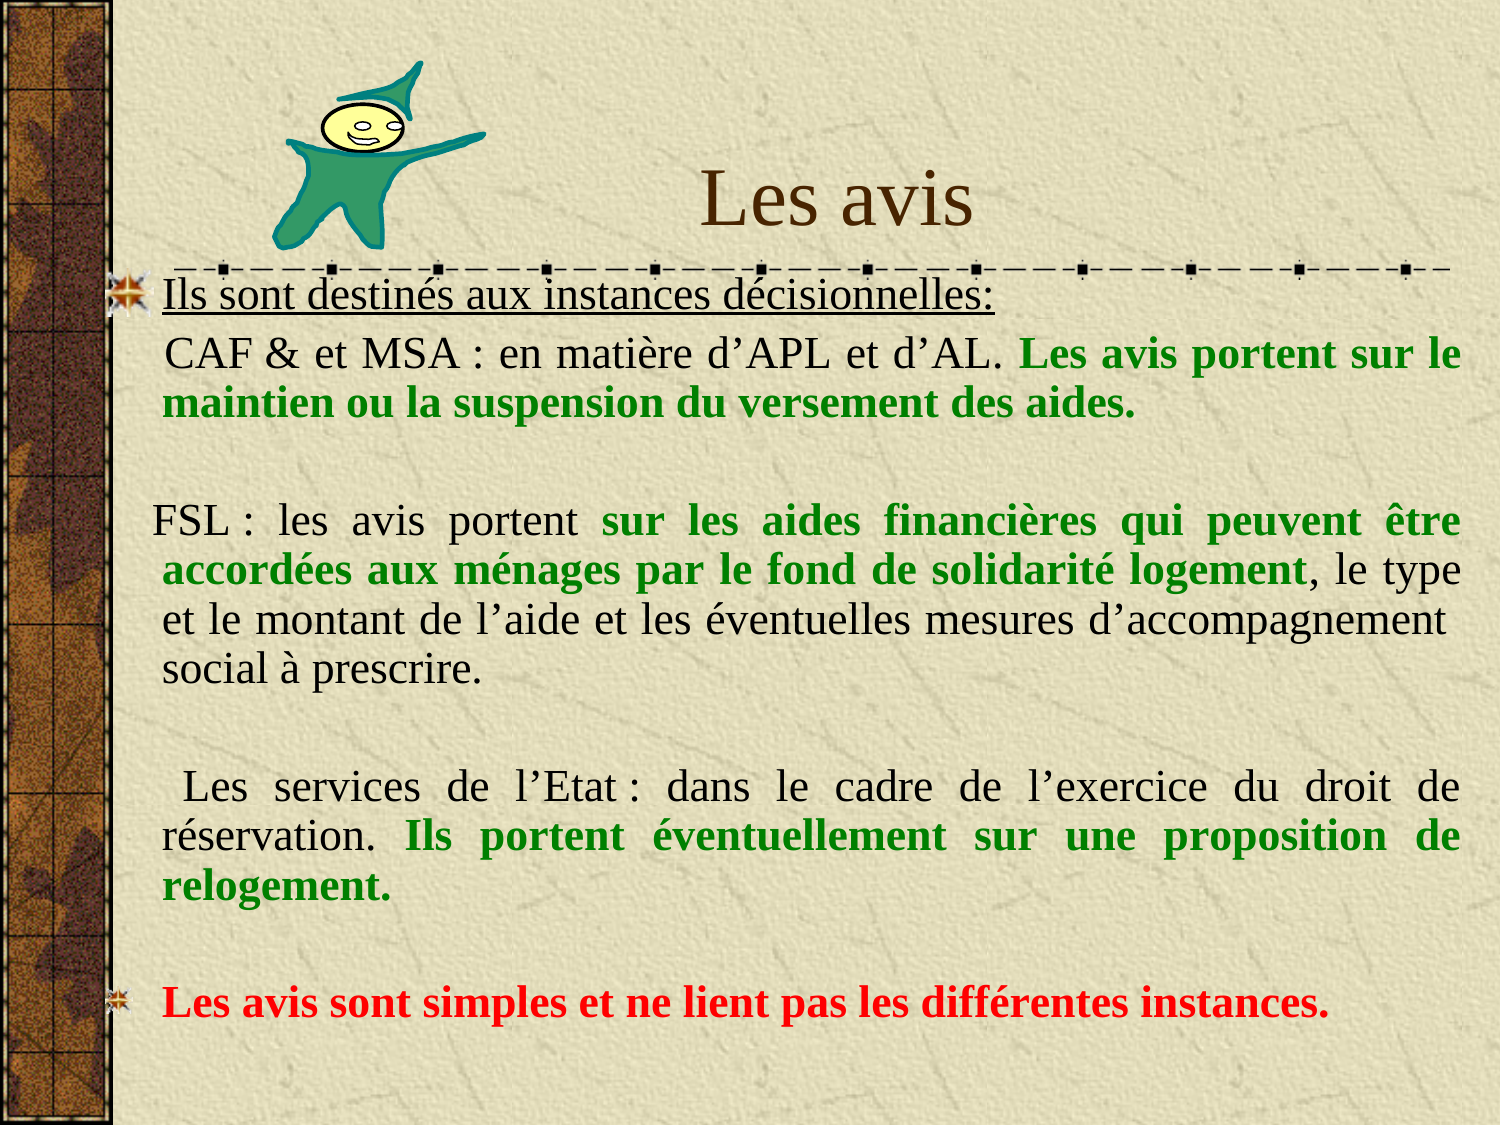

# Les avis
Ils sont destinés aux instances décisionnelles:
 CAF & et MSA : en matière d’APL et d’AL. Les avis portent sur le maintien ou la suspension du versement des aides.
 FSL : les avis portent sur les aides financières qui peuvent être accordées aux ménages par le fond de solidarité logement, le type et le montant de l’aide et les éventuelles mesures d’accompagnement social à prescrire.
 Les services de l’Etat : dans le cadre de l’exercice du droit de réservation. Ils portent éventuellement sur une proposition de relogement.
Les avis sont simples et ne lient pas les différentes instances.